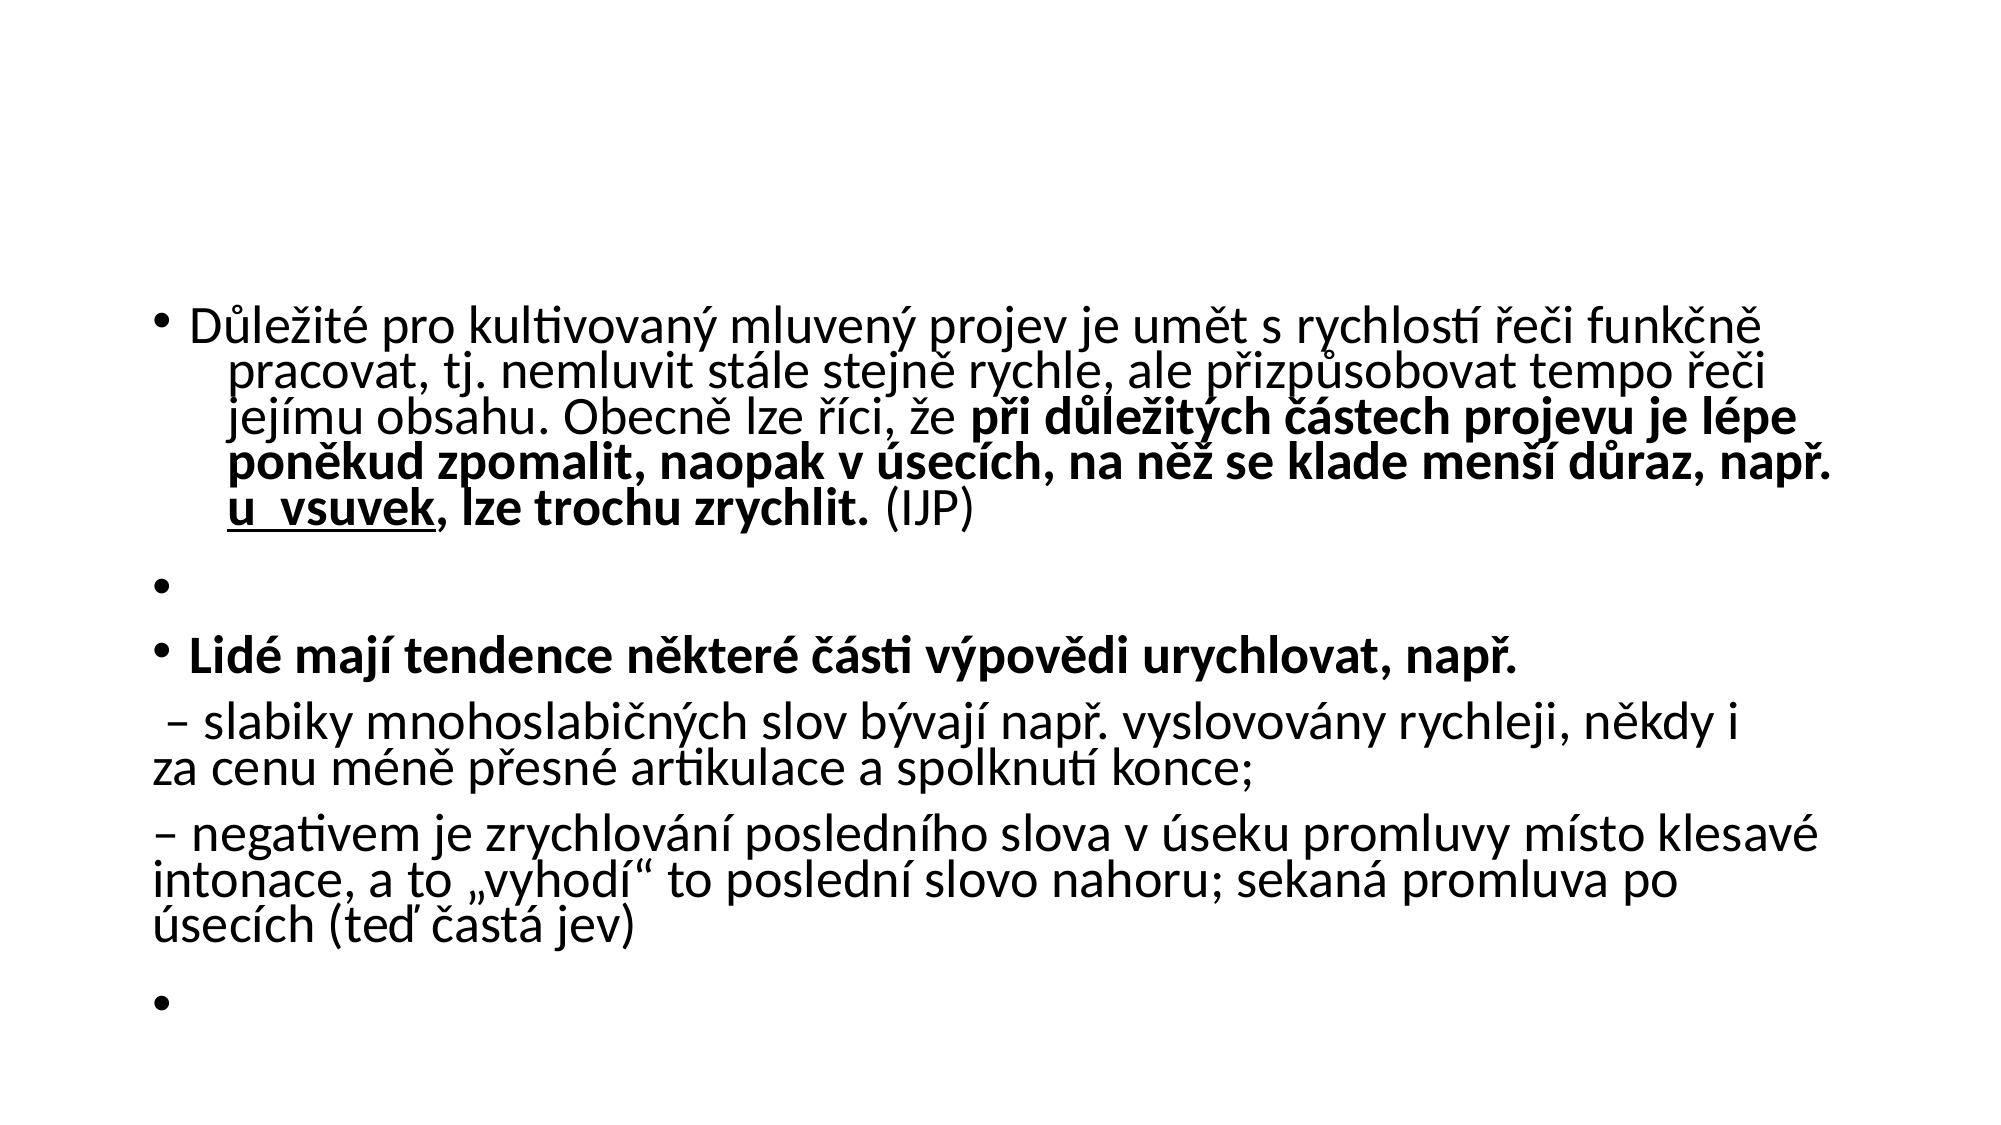

#
Důležité pro kultivovaný mluvený projev je umět s rychlostí řeči funkčně pracovat, tj. nemluvit stále stejně rychle, ale přizpůsobovat tempo řeči jejímu obsahu. Obecně lze říci, že při důležitých částech projevu je lépe poněkud zpomalit, naopak v úsecích, na něž se klade menší důraz, např. u  vsuvek, lze trochu zrychlit. (IJP)
Lidé mají tendence některé části výpovědi urychlovat, např.
 – slabiky mnohoslabičných slov bývají např. vyslovovány rychleji, někdy i za cenu méně přesné artikulace a spolknutí konce;
– negativem je zrychlování posledního slova v úseku promluvy místo klesavé intonace, a to „vyhodí“ to poslední slovo nahoru; sekaná promluva po úsecích (teď častá jev)